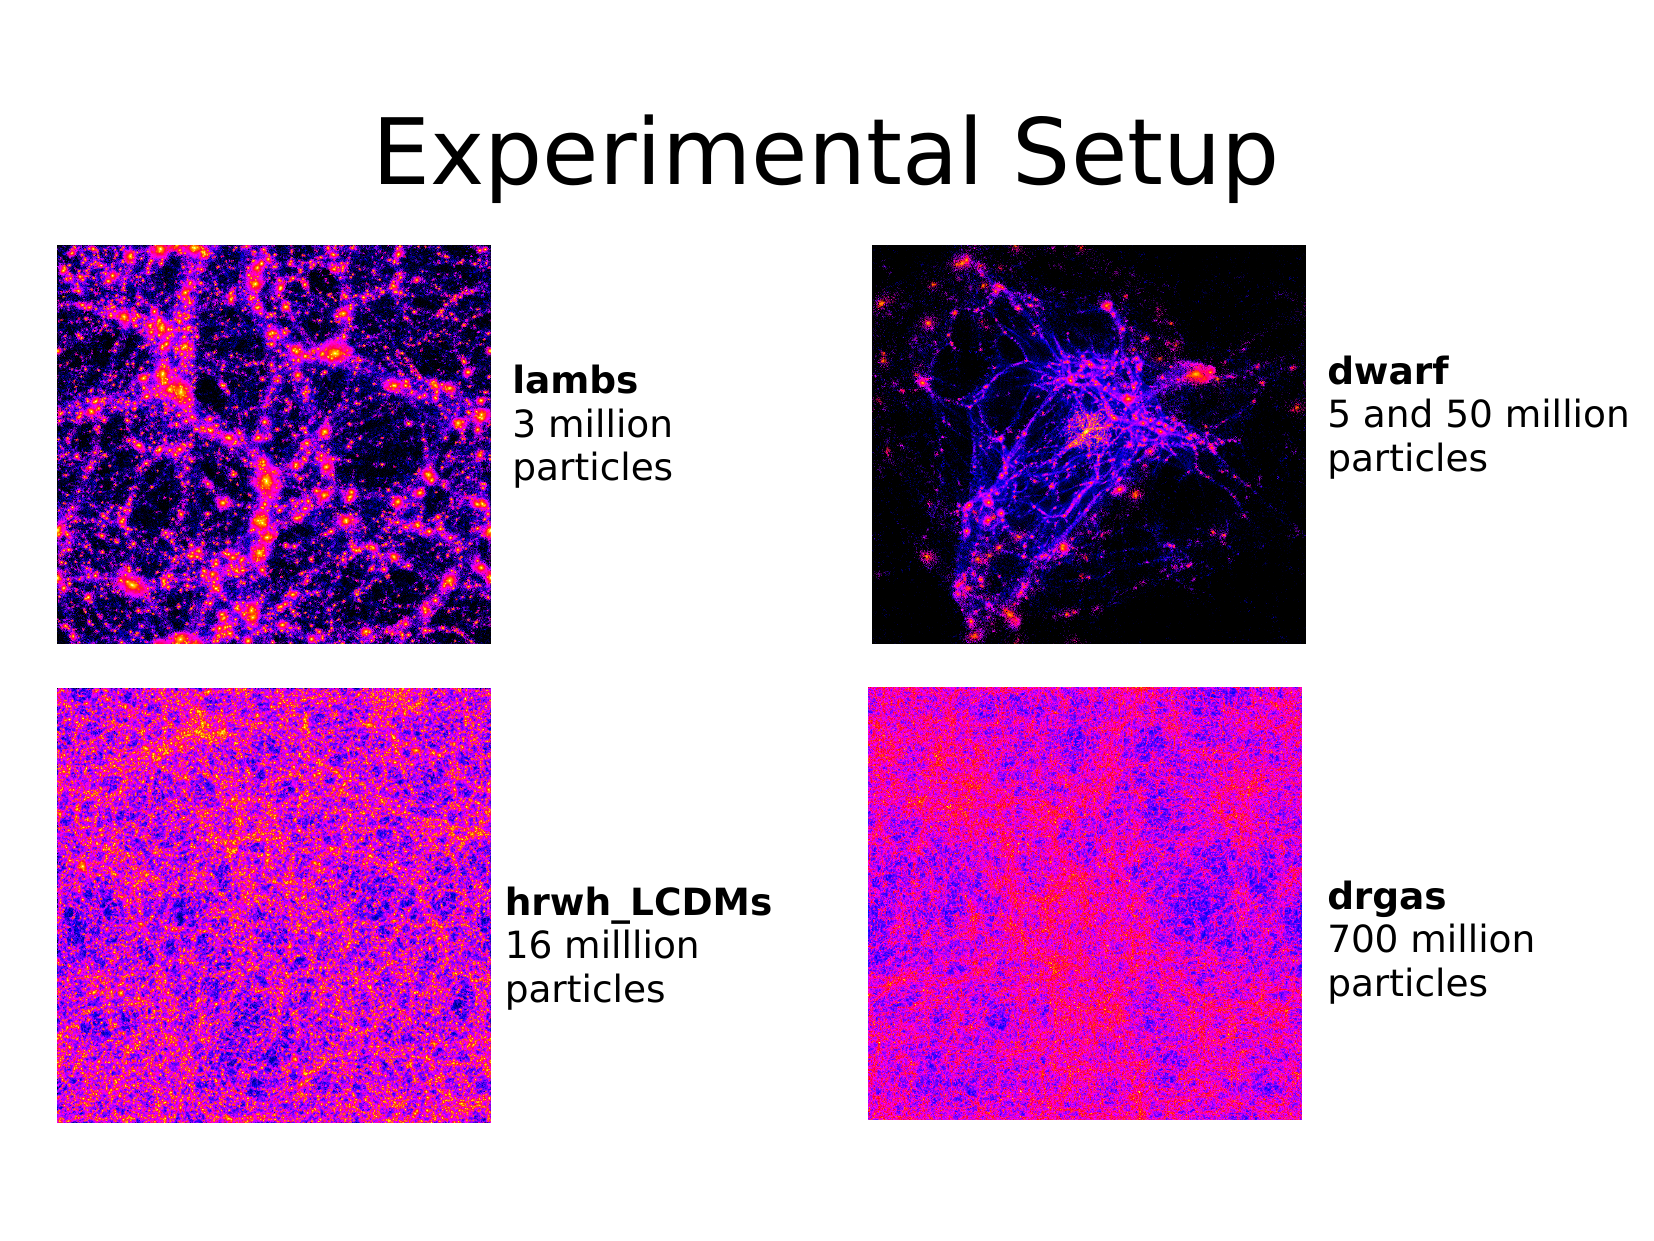

# Experimental Setup
dwarf
5 and 50 million
particles
lambs
3 million
particles
drgas
700 million
particles
hrwh_LCDMs
16 milllion
particles